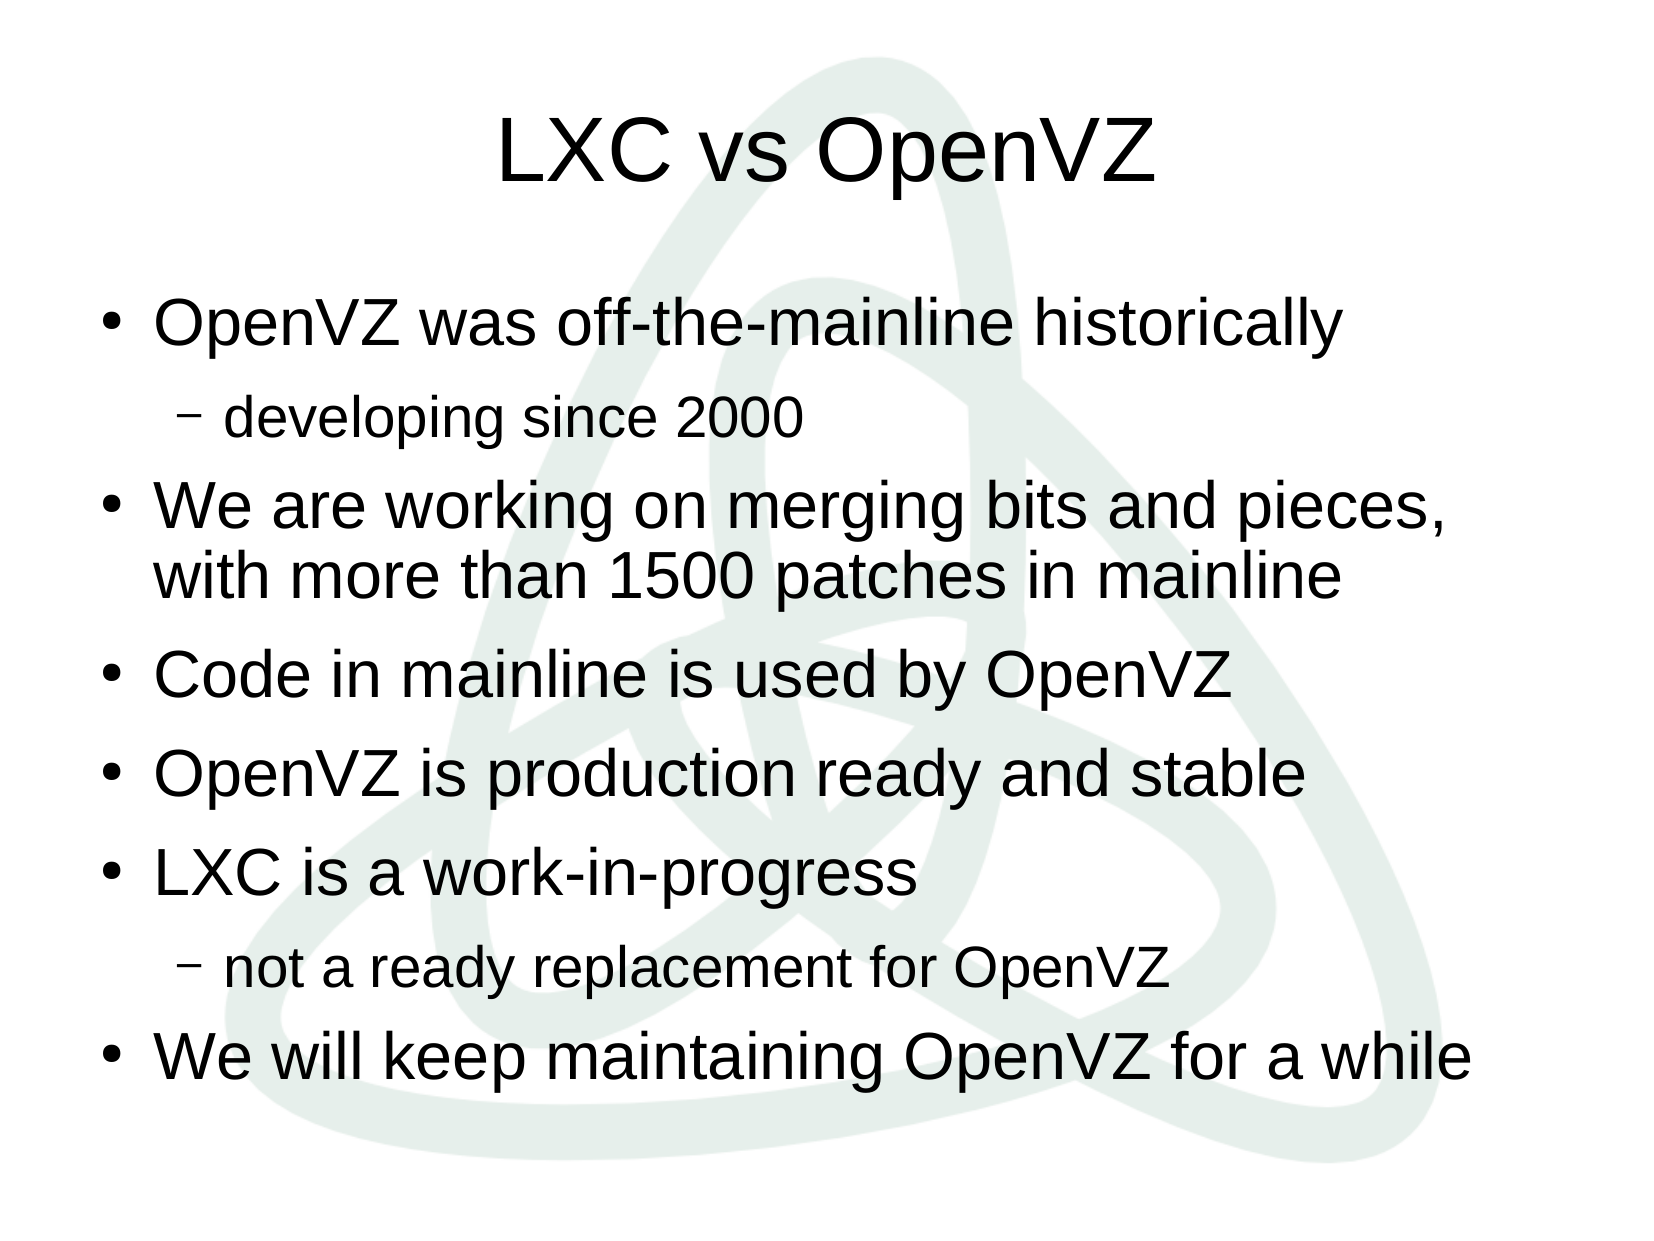

# LXC vs OpenVZ
OpenVZ was off-the-mainline historically
developing since 2000
We are working on merging bits and pieces,
with more than 1500 patches in mainline
Code in mainline is used by OpenVZ
OpenVZ is production ready and stable
LXC is a work-in-progress
not a ready replacement for OpenVZ
We will keep maintaining OpenVZ for a while